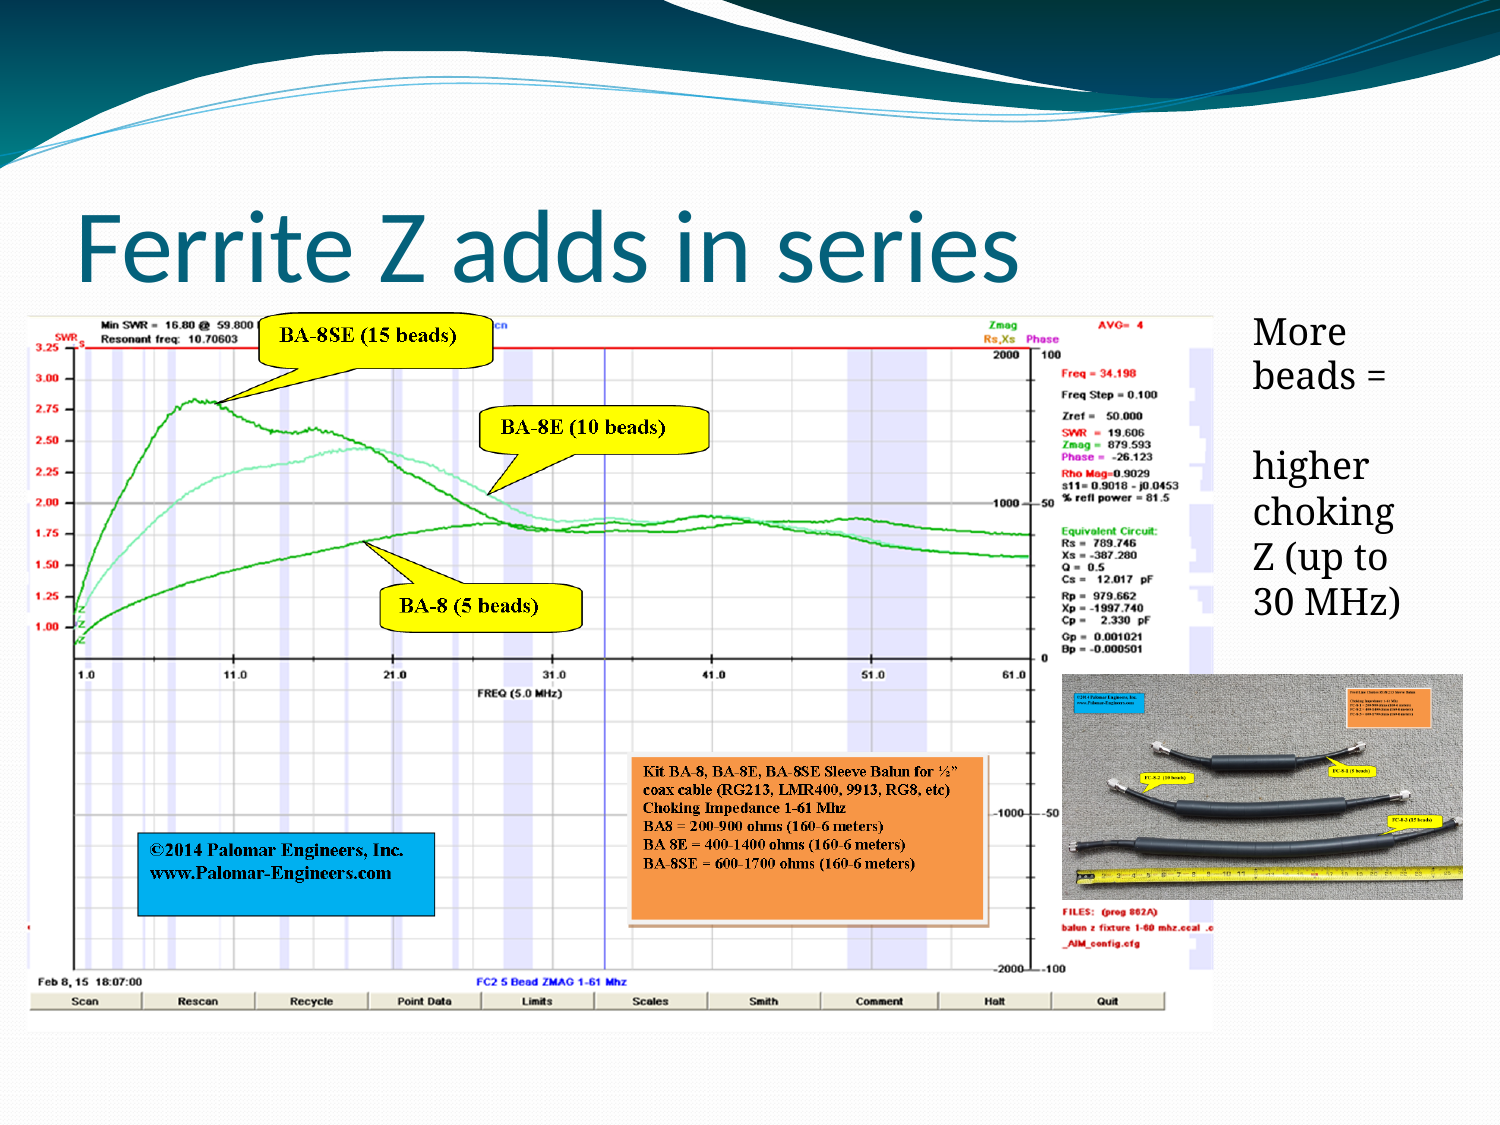

# Ferrite Z adds in series
More beads =
higher choking Z (up to 30 MHz)